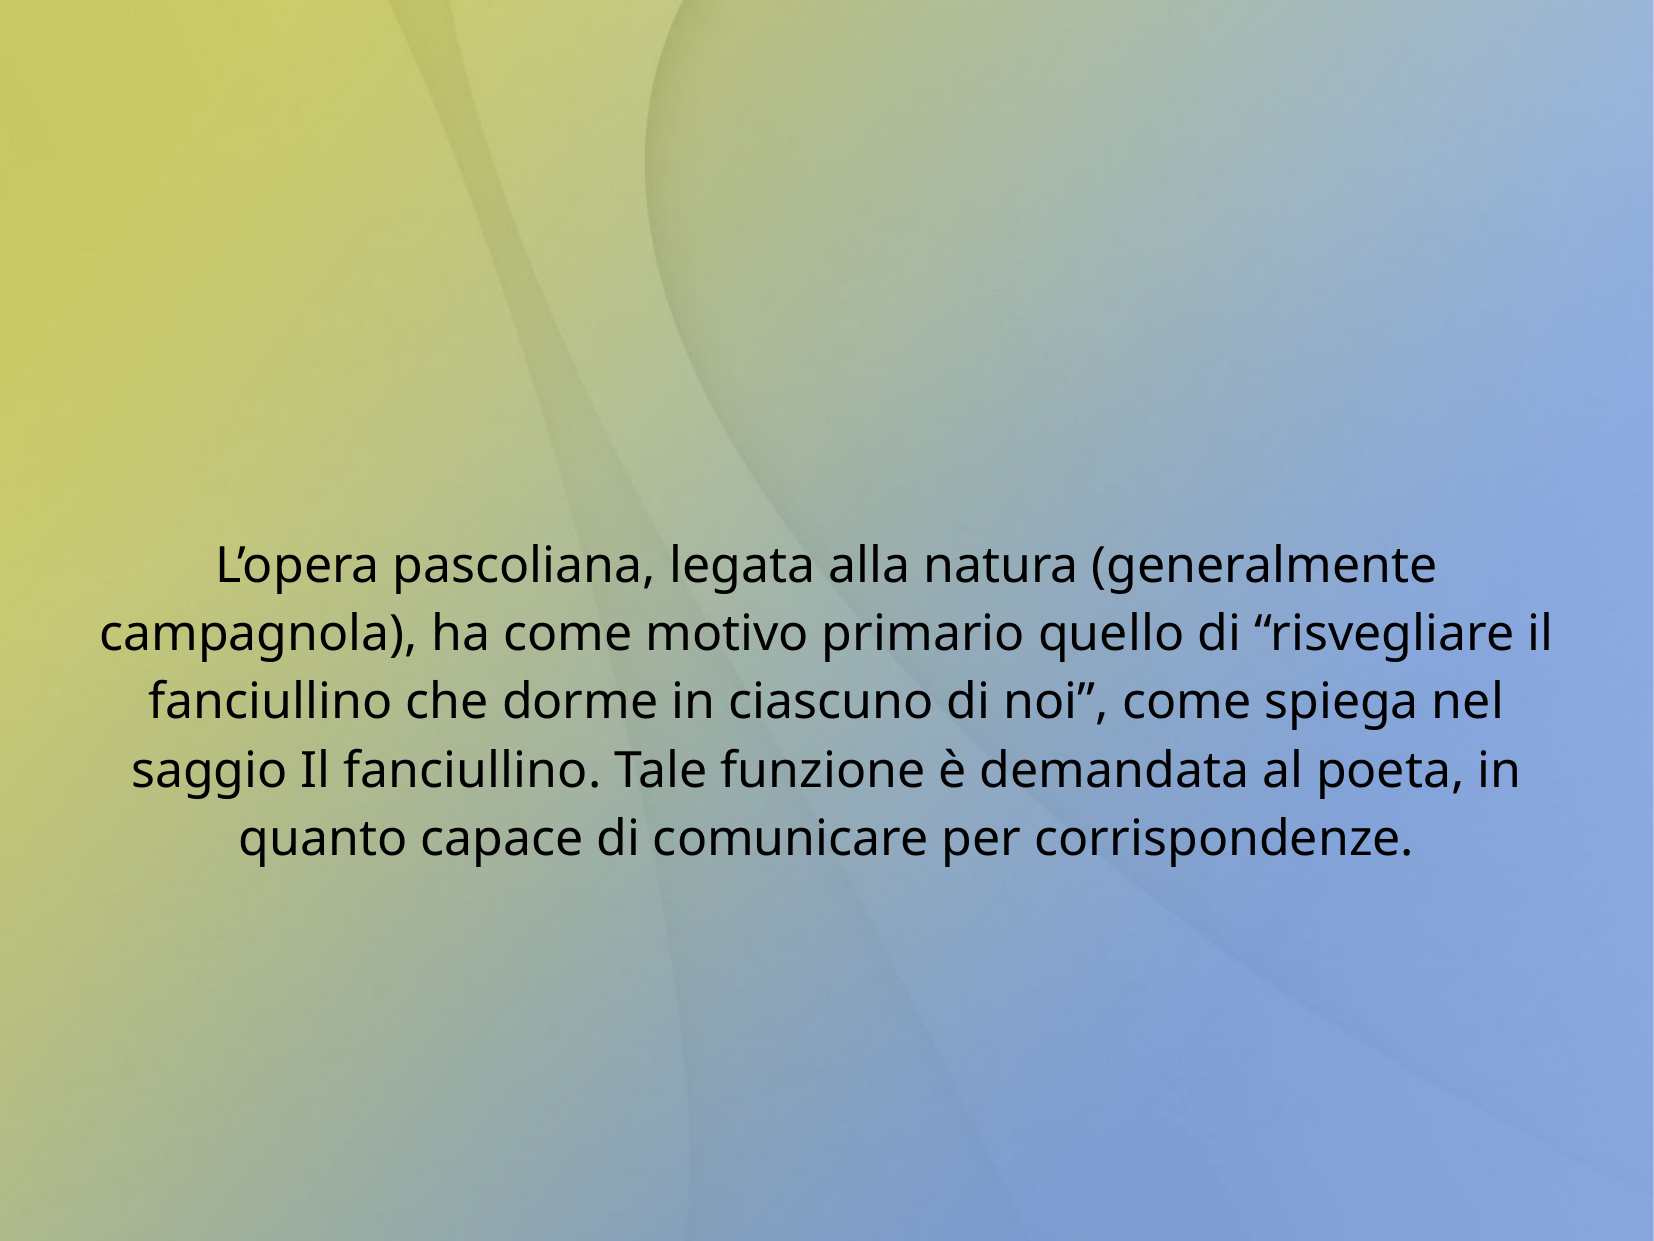

# L’opera pascoliana, legata alla natura (generalmente campagnola), ha come motivo primario quello di “risvegliare il fanciullino che dorme in ciascuno di noi”, come spiega nel saggio Il fanciullino. Tale funzione è demandata al poeta, in quanto capace di comunicare per corrispondenze.